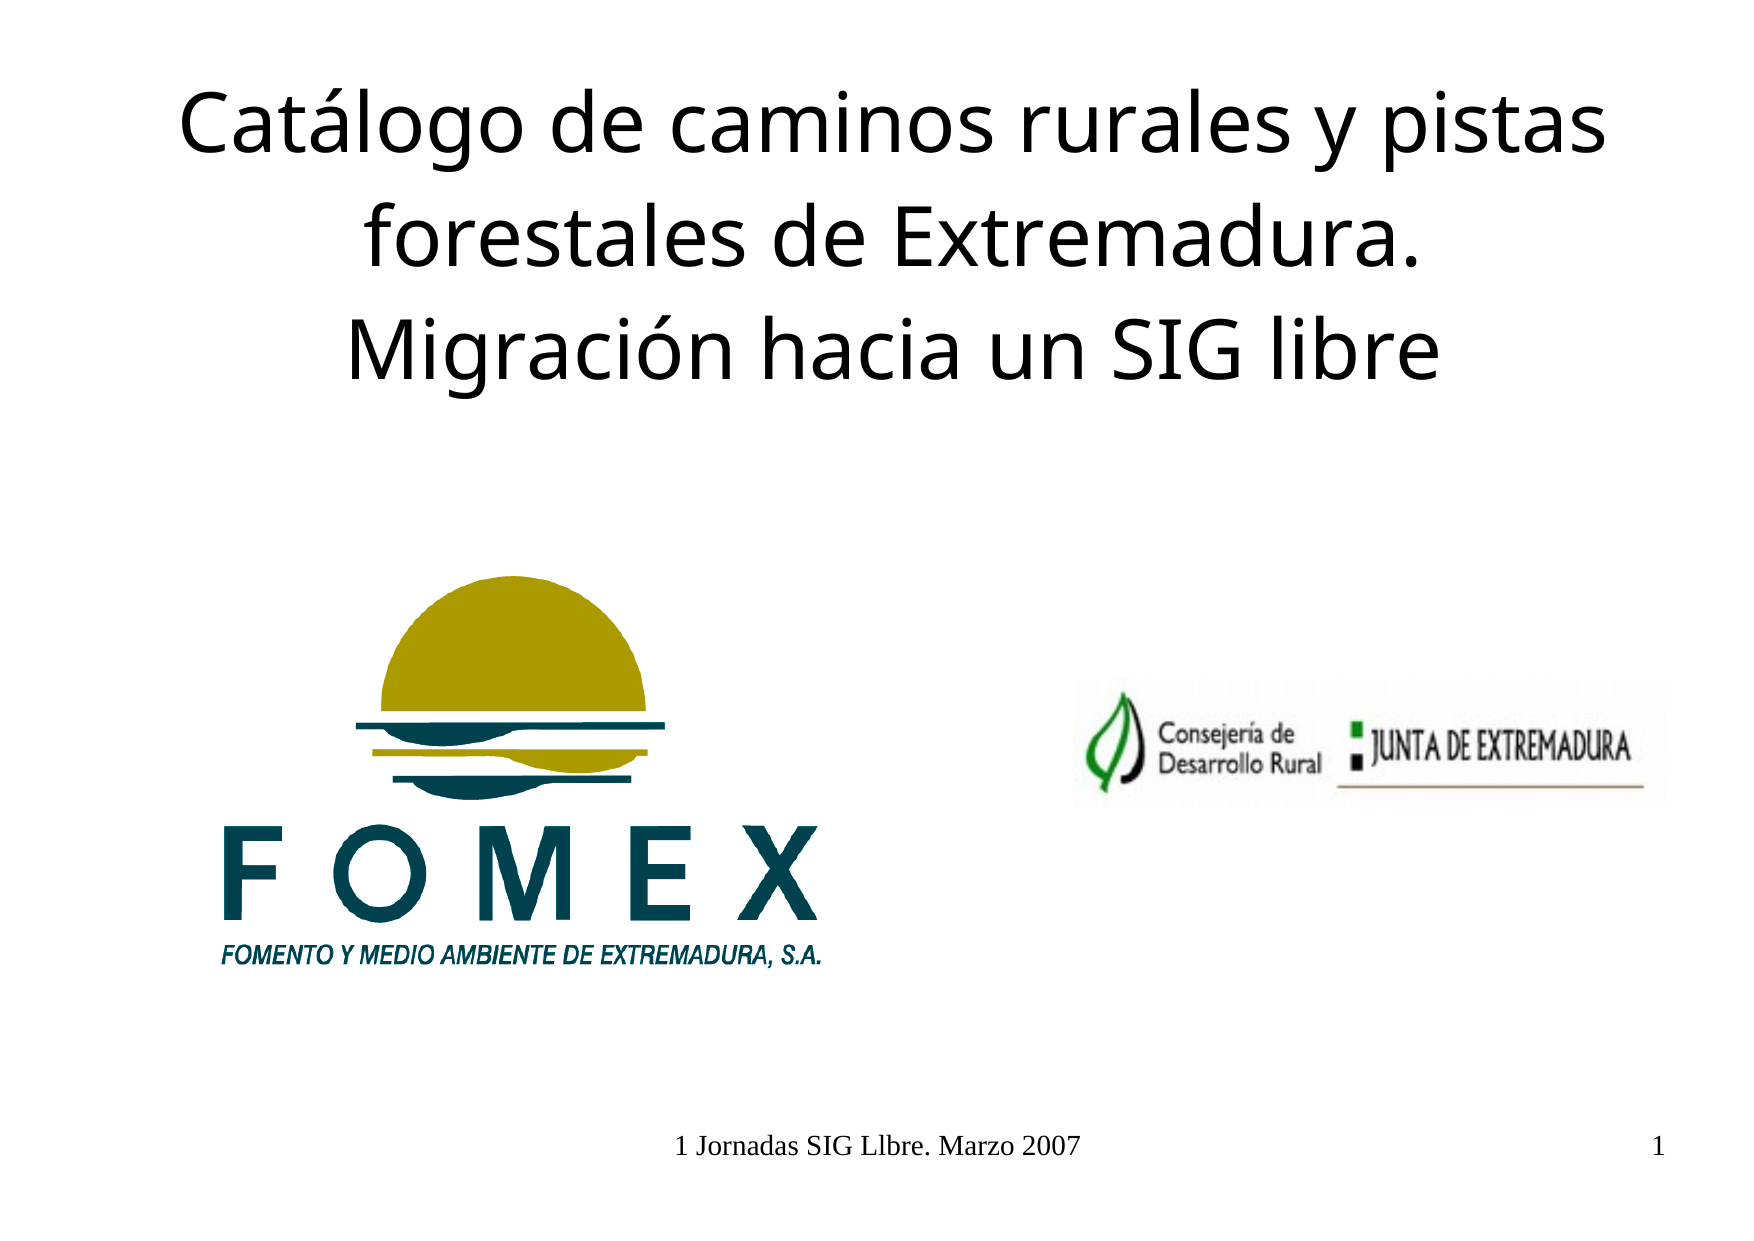

# Catálogo de caminos rurales y pistas forestales de Extremadura. Migración hacia un SIG libre
1 Jornadas SIG Llbre. Marzo 2007
1